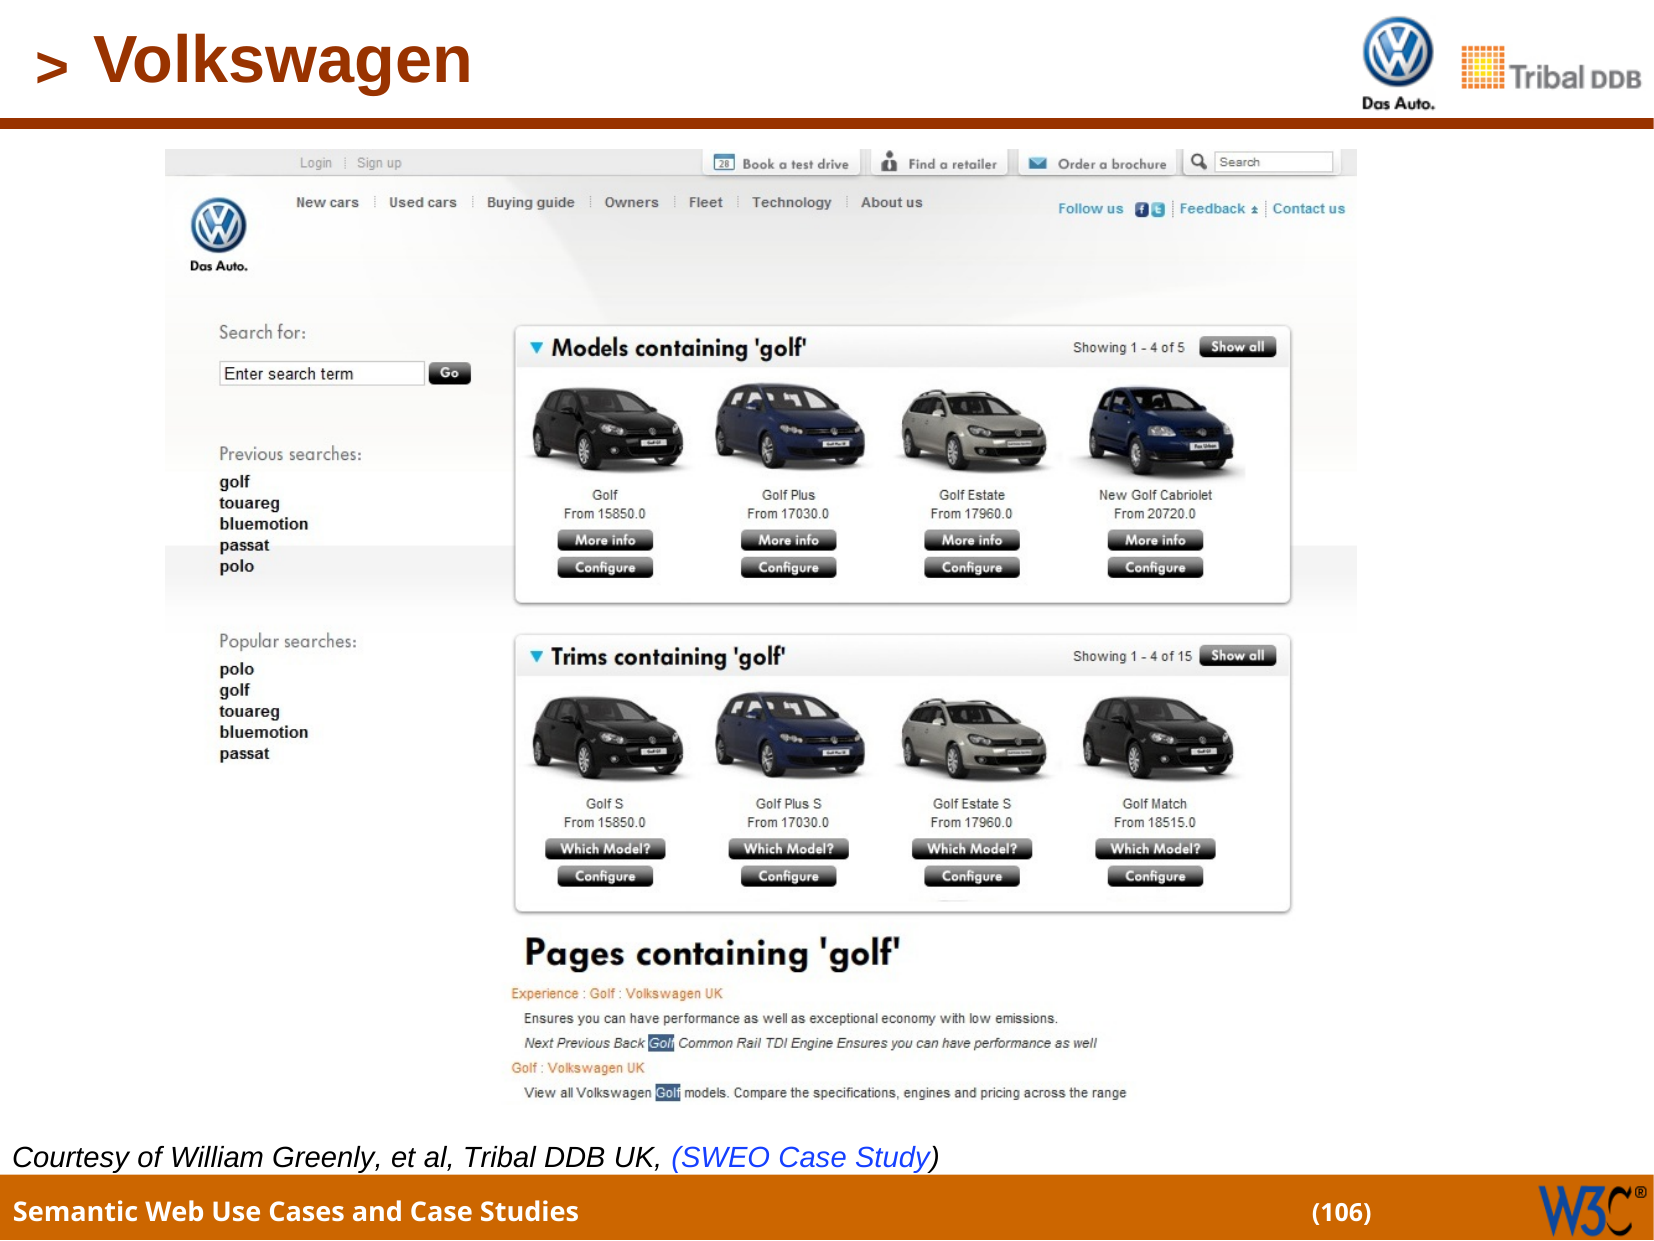

# Volkswagen
Courtesy of William Greenly, et al, Tribal DDB UK, (SWEO Case Study)